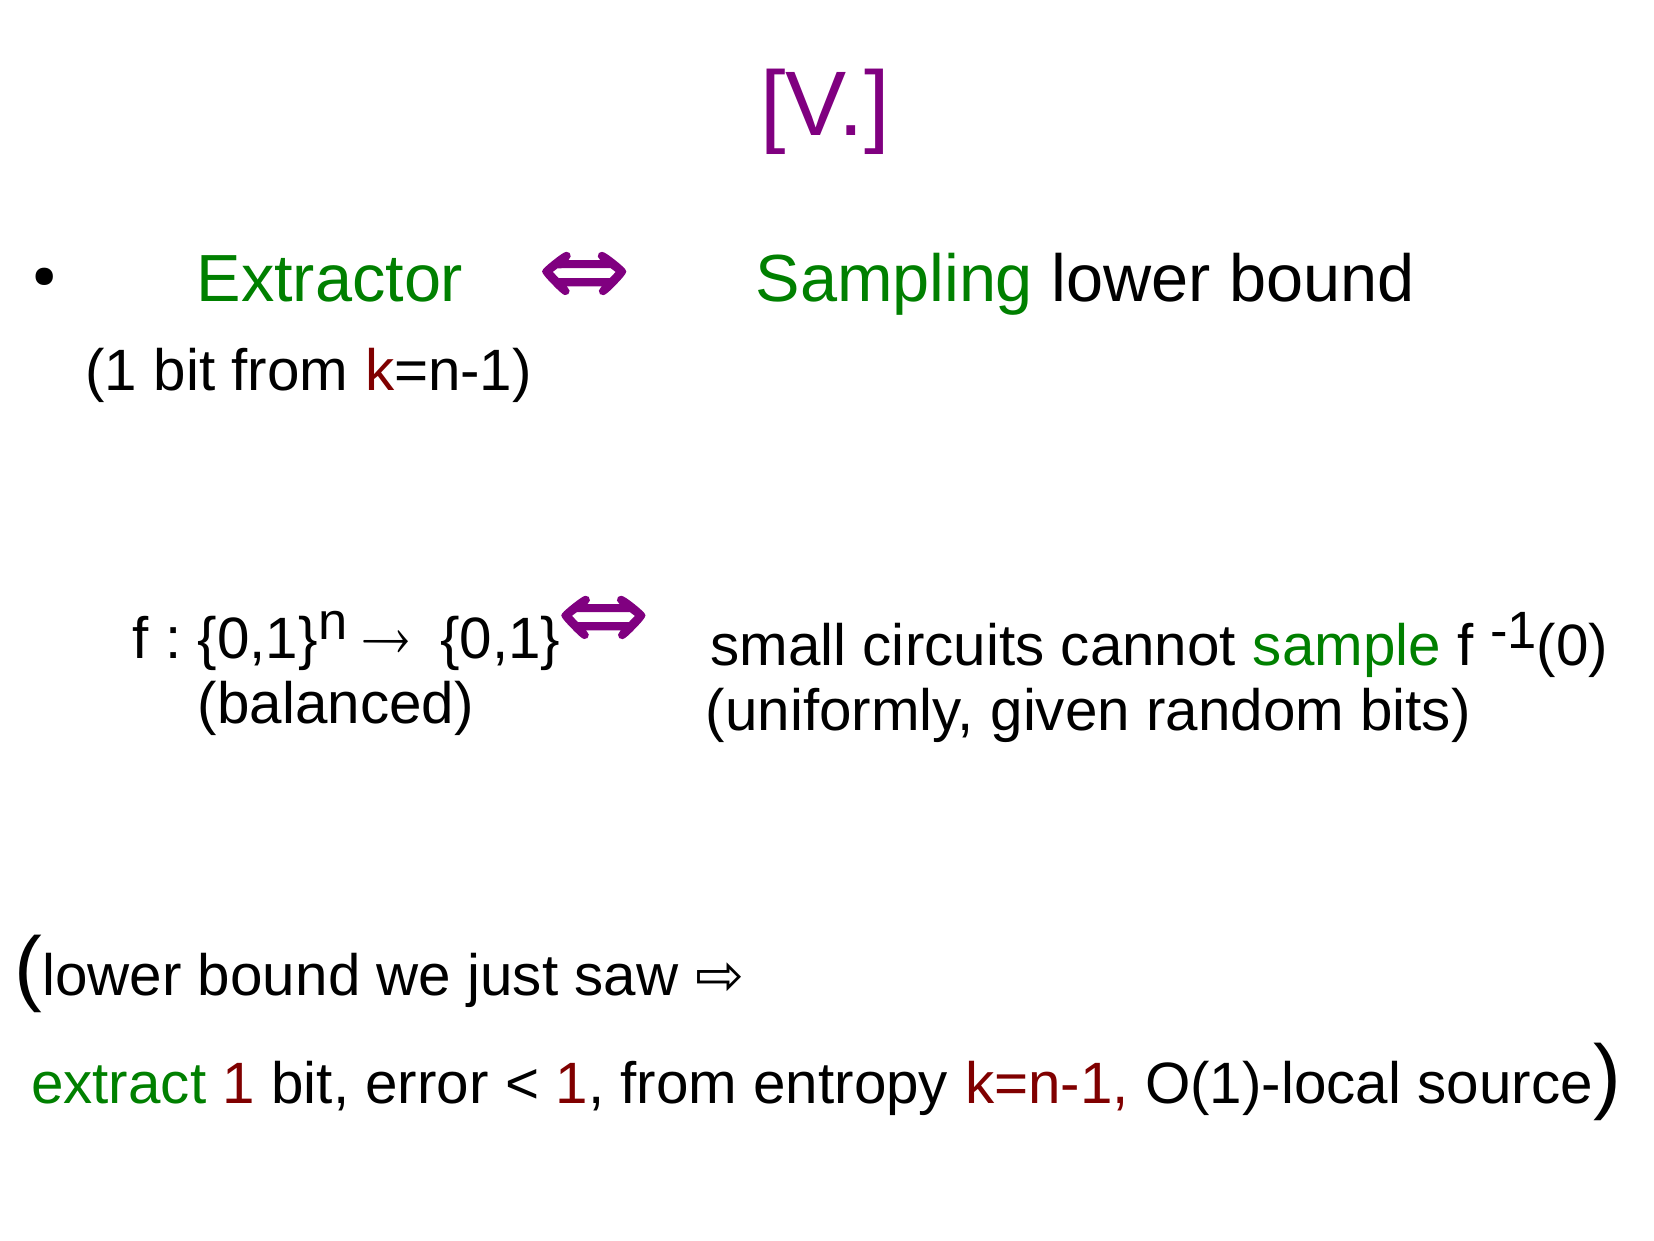

[V.]
# Extractor  Sampling lower bound
(1 bit from k=n-1)
 
(lower bound we just saw ⇨
 extract 1 bit, error < 1, from entropy k=n-1, O(1)-local source)
 f : {0,1}n  {0,1}
 (balanced)
small circuits cannot sample f -1(0) (uniformly, given random bits)